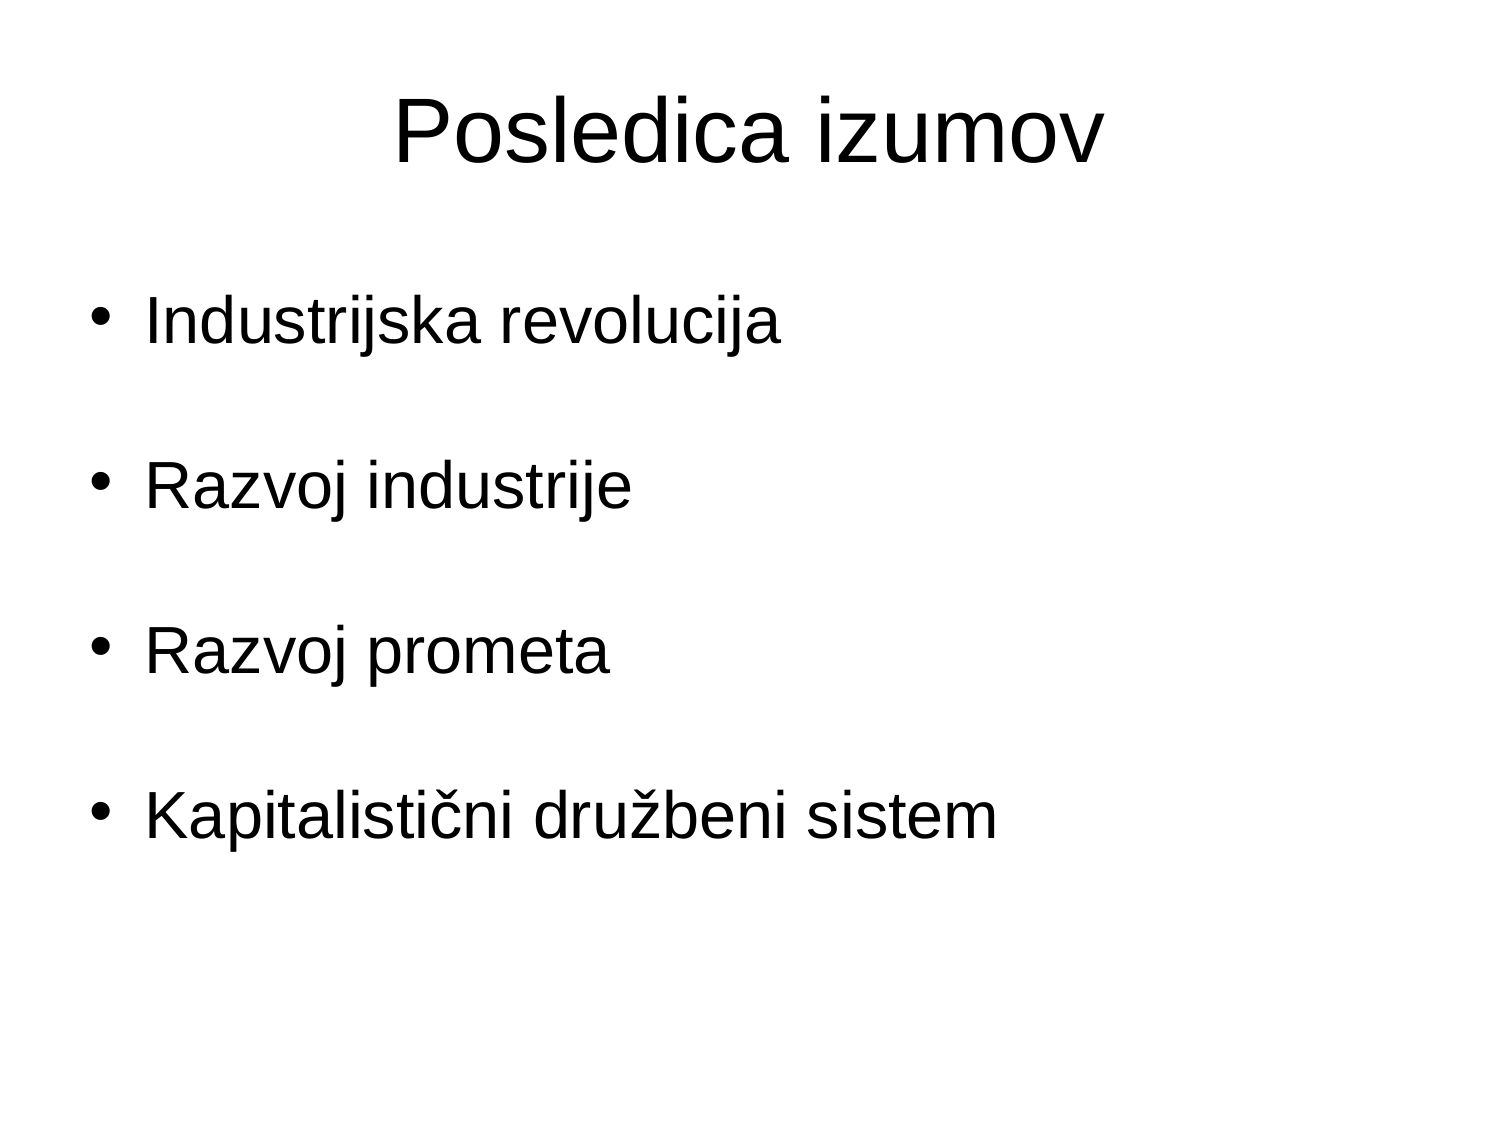

# Posledica izumov
Industrijska revolucija
Razvoj industrije
Razvoj prometa
Kapitalistični družbeni sistem